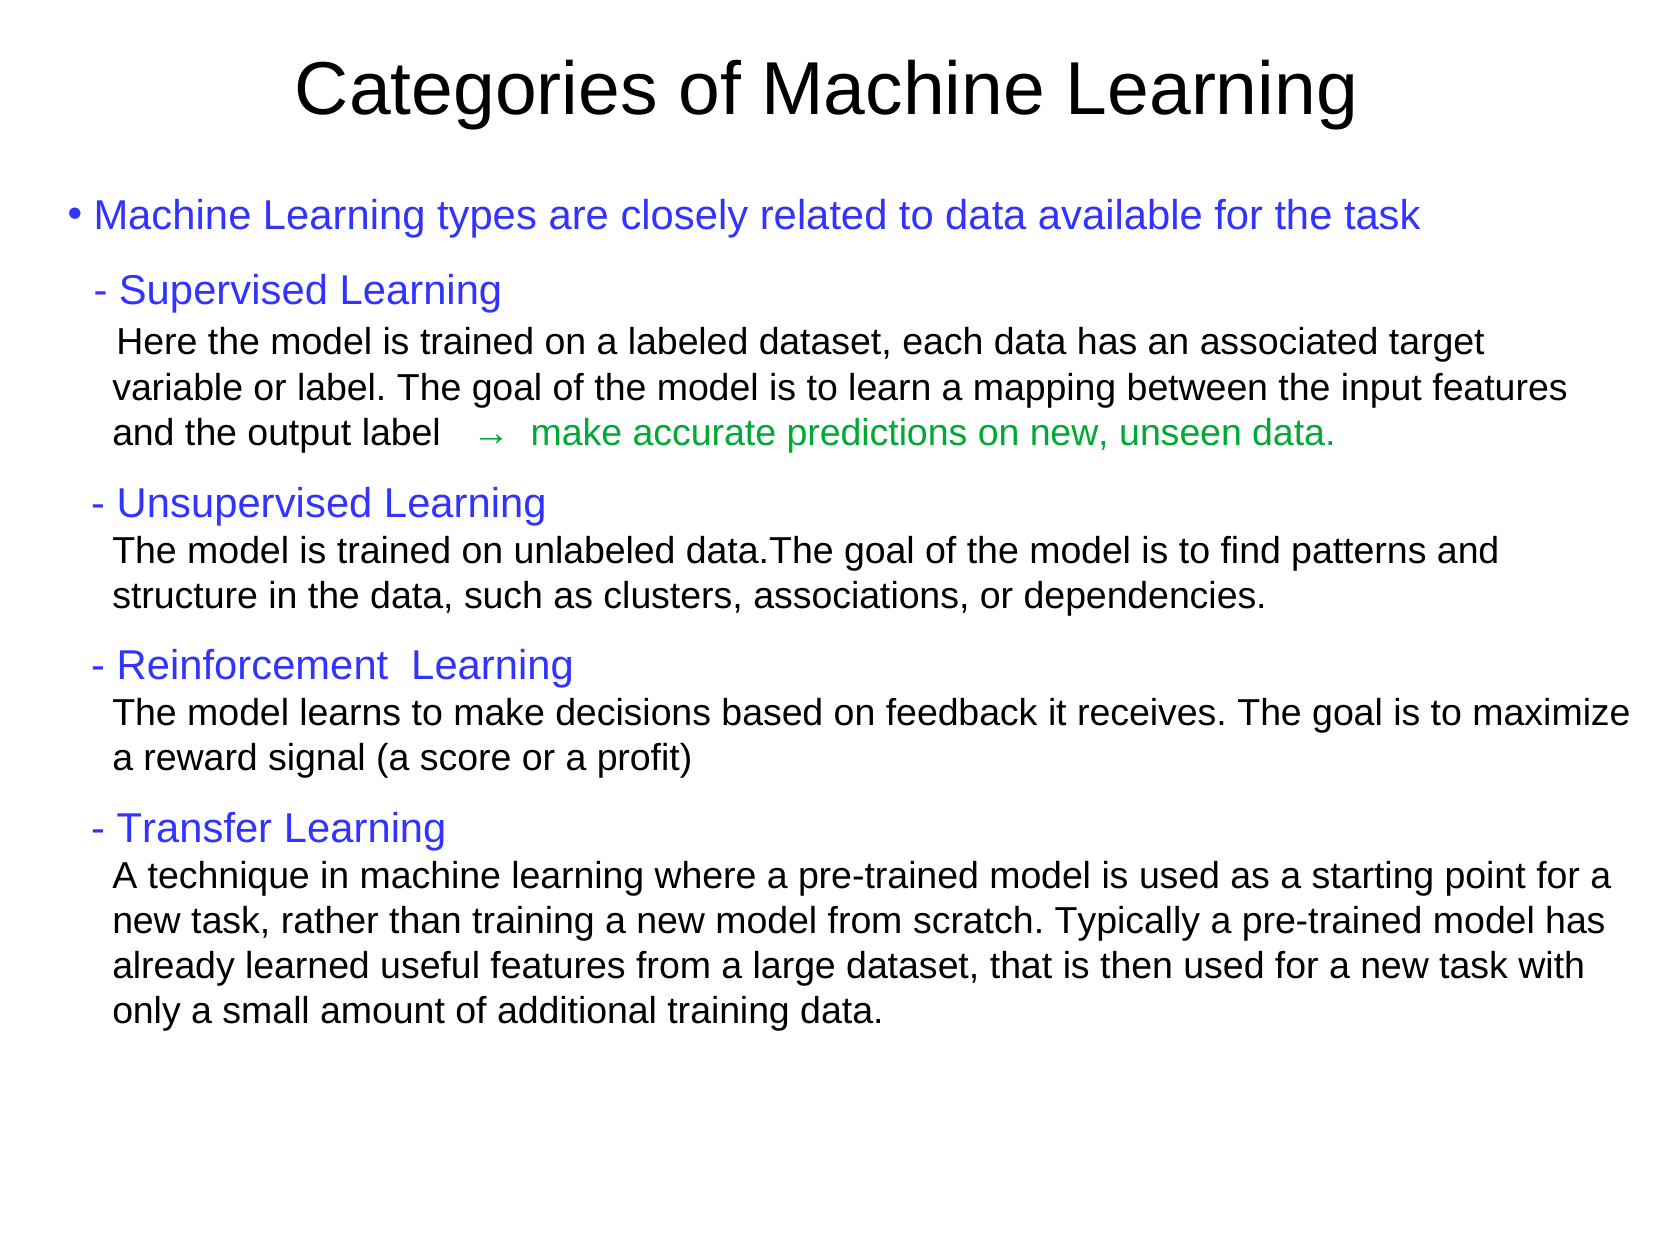

# Categories of Machine Learning
 Machine Learning types are closely related to data available for the task
 - Supervised Learning
 Here the model is trained on a labeled dataset, each data has an associated target
 variable or label. The goal of the model is to learn a mapping between the input features
 and the output label → make accurate predictions on new, unseen data.
 - Unsupervised Learning
 The model is trained on unlabeled data.The goal of the model is to find patterns and
 structure in the data, such as clusters, associations, or dependencies.
 - Reinforcement Learning
 The model learns to make decisions based on feedback it receives. The goal is to maximize
 a reward signal (a score or a profit)
 - Transfer Learning
 A technique in machine learning where a pre-trained model is used as a starting point for a
 new task, rather than training a new model from scratch. Typically a pre-trained model has
 already learned useful features from a large dataset, that is then used for a new task with
 only a small amount of additional training data.